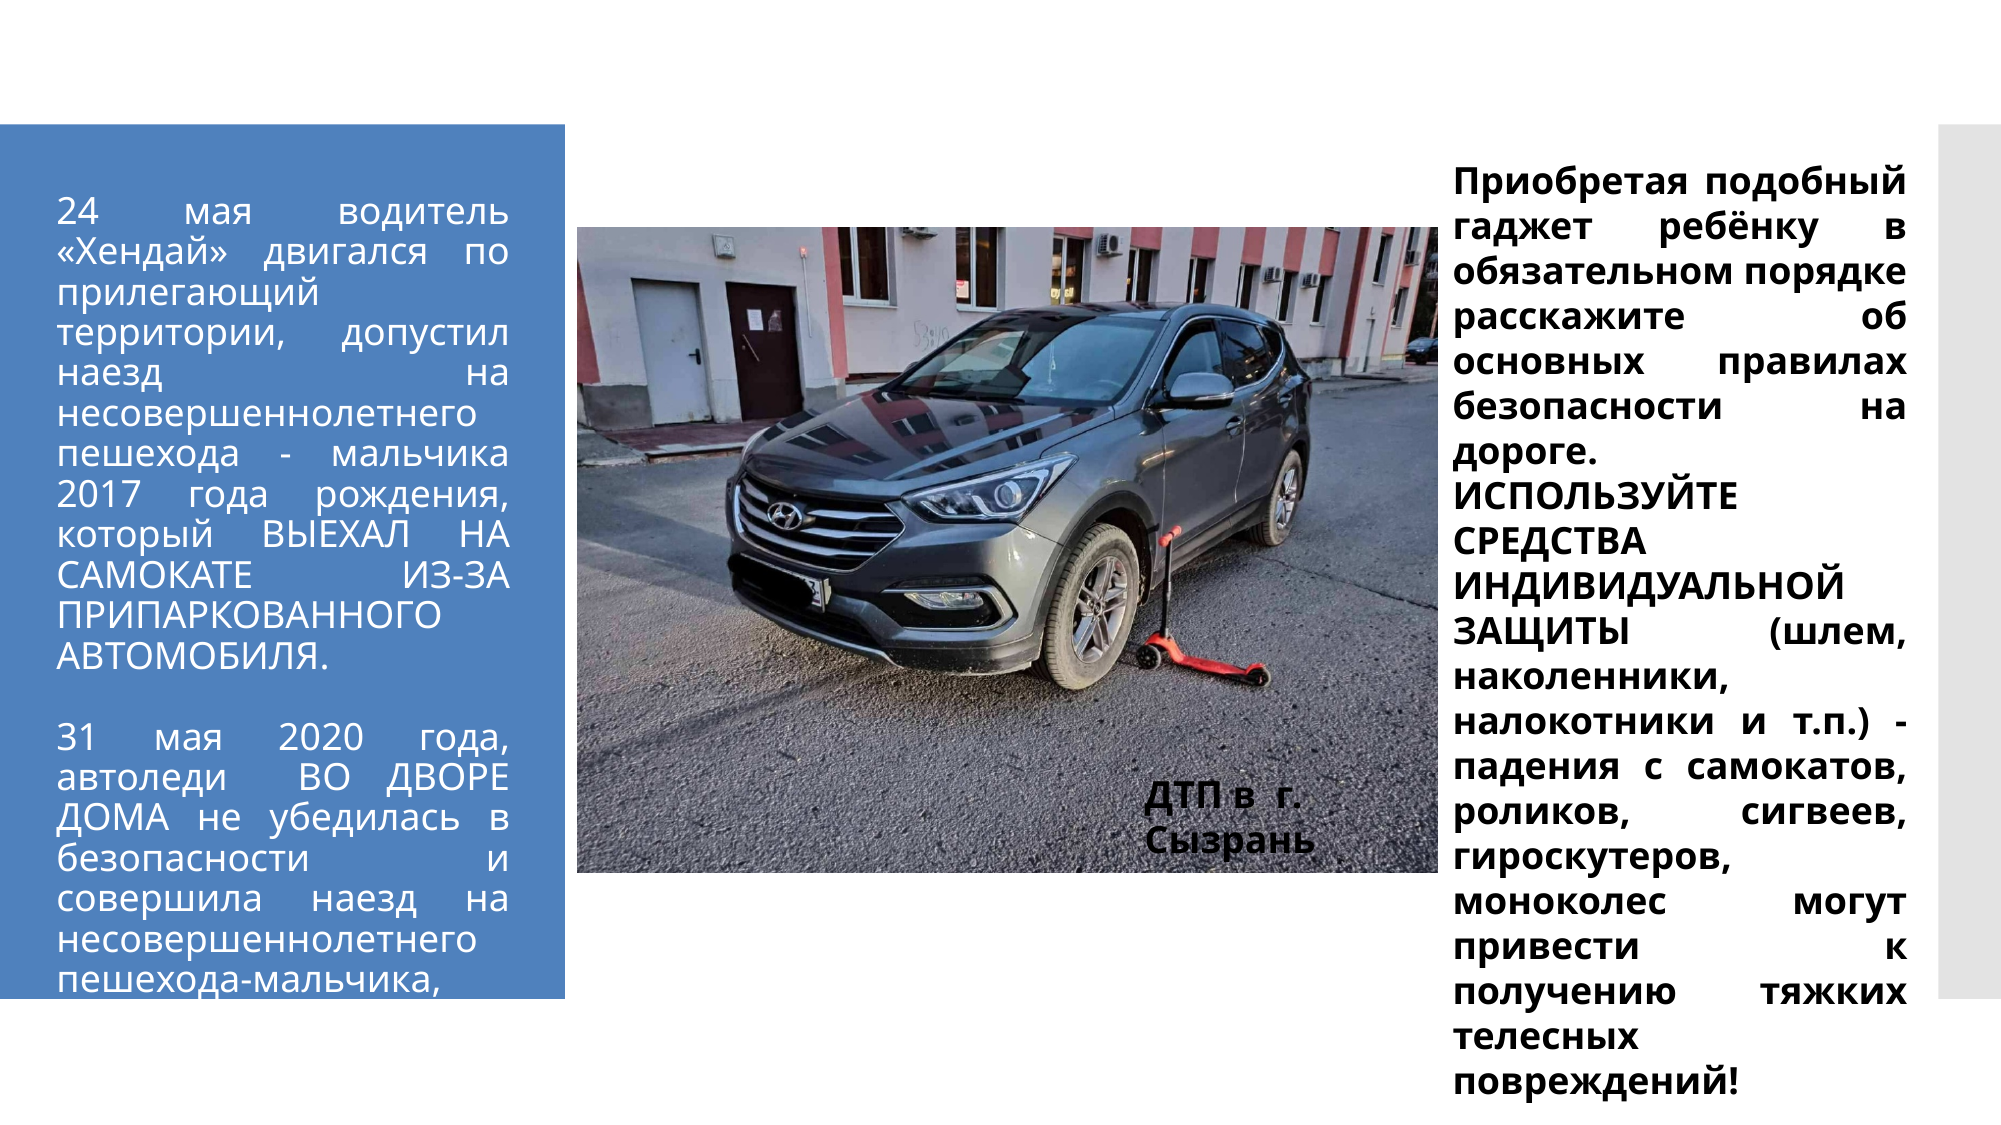

Приобретая подобный гаджет ребёнку в обязательном порядке расскажите об основных правилах безопасности на дороге.
ИСПОЛЬЗУЙТЕ СРЕДСТВА ИНДИВИДУАЛЬНОЙ ЗАЩИТЫ (шлем, наколенники, налокотники и т.п.) - падения с самокатов, роликов, сигвеев, гироскутеров, моноколес могут привести к получению тяжких телесных повреждений!
# 24 мая водитель «Хендай» двигался по прилегающий территории, допустил наезд на несовершеннолетнего пешехода - мальчика 2017 года рождения, который ВЫЕХАЛ НА САМОКАТЕ ИЗ-ЗА ПРИПАРКОВАННОГО АВТОМОБИЛЯ. 31 мая 2020 года, автоледи ВО ДВОРЕ ДОМА не убедилась в безопасности и совершила наезд на несовершеннолетнего пешехода-мальчика, который находился слева от автомобиля. В результате ДТП мальчику назначено амбулаторное лечение.
ДТП в г. Сызрань